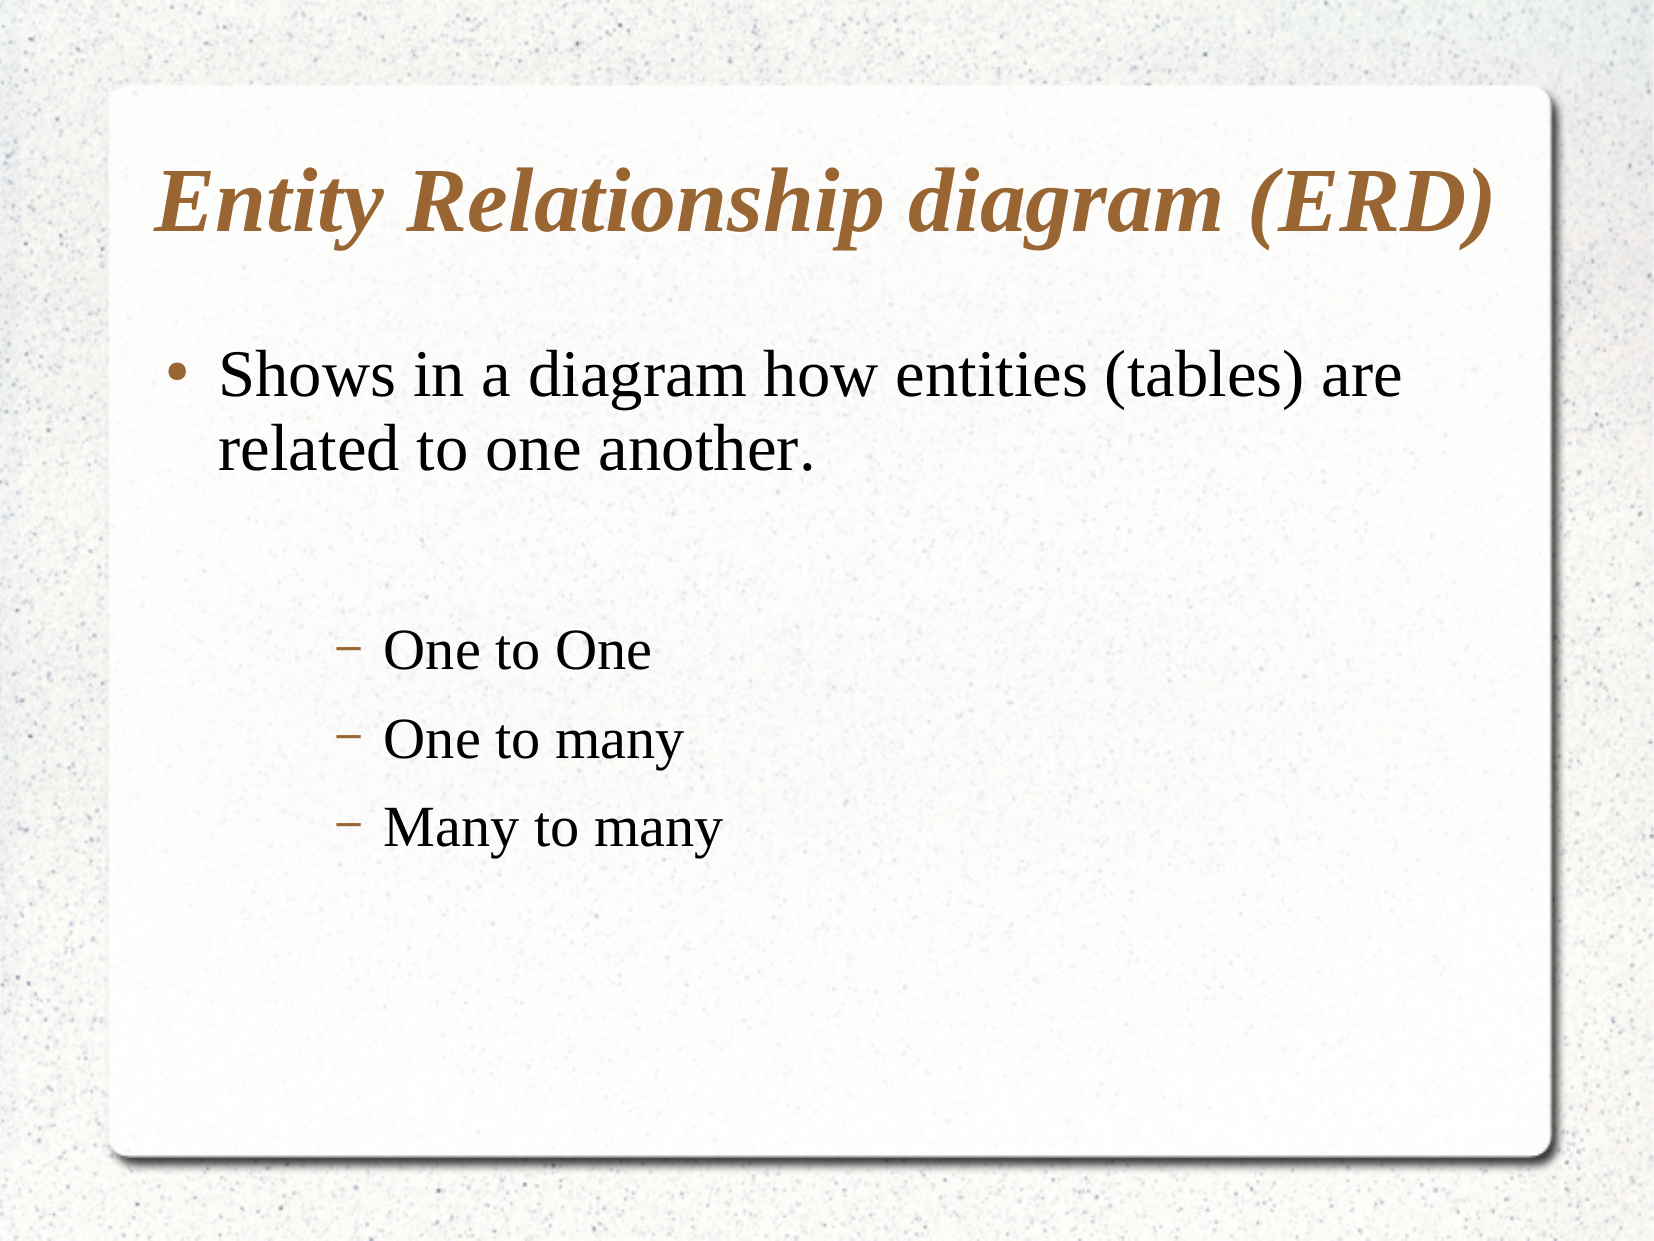

# Entity Relationship diagram (ERD)
Shows in a diagram how entities (tables) are related to one another.
One to One
One to many
Many to many